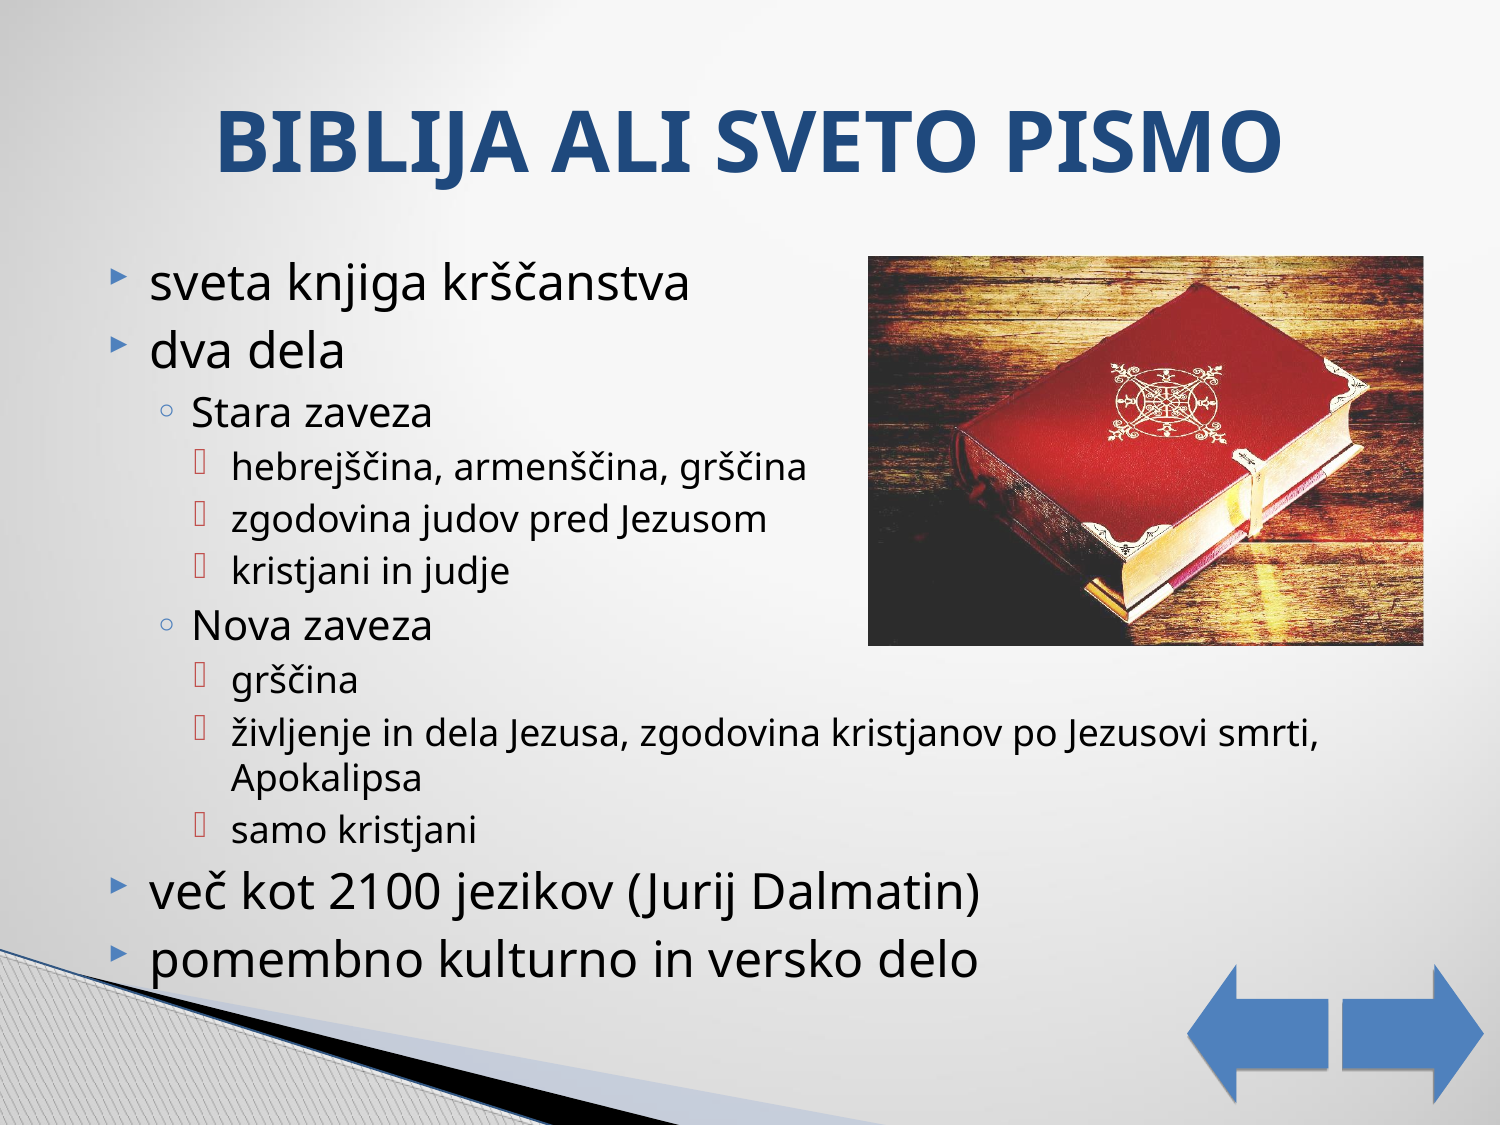

BIBLIJA ALI SVETO PISMO
# sveta knjiga krščanstva
dva dela
Stara zaveza
hebrejščina, armenščina, grščina
zgodovina judov pred Jezusom
kristjani in judje
Nova zaveza
grščina
življenje in dela Jezusa, zgodovina kristjanov po Jezusovi smrti, Apokalipsa
samo kristjani
več kot 2100 jezikov (Jurij Dalmatin)
pomembno kulturno in versko delo